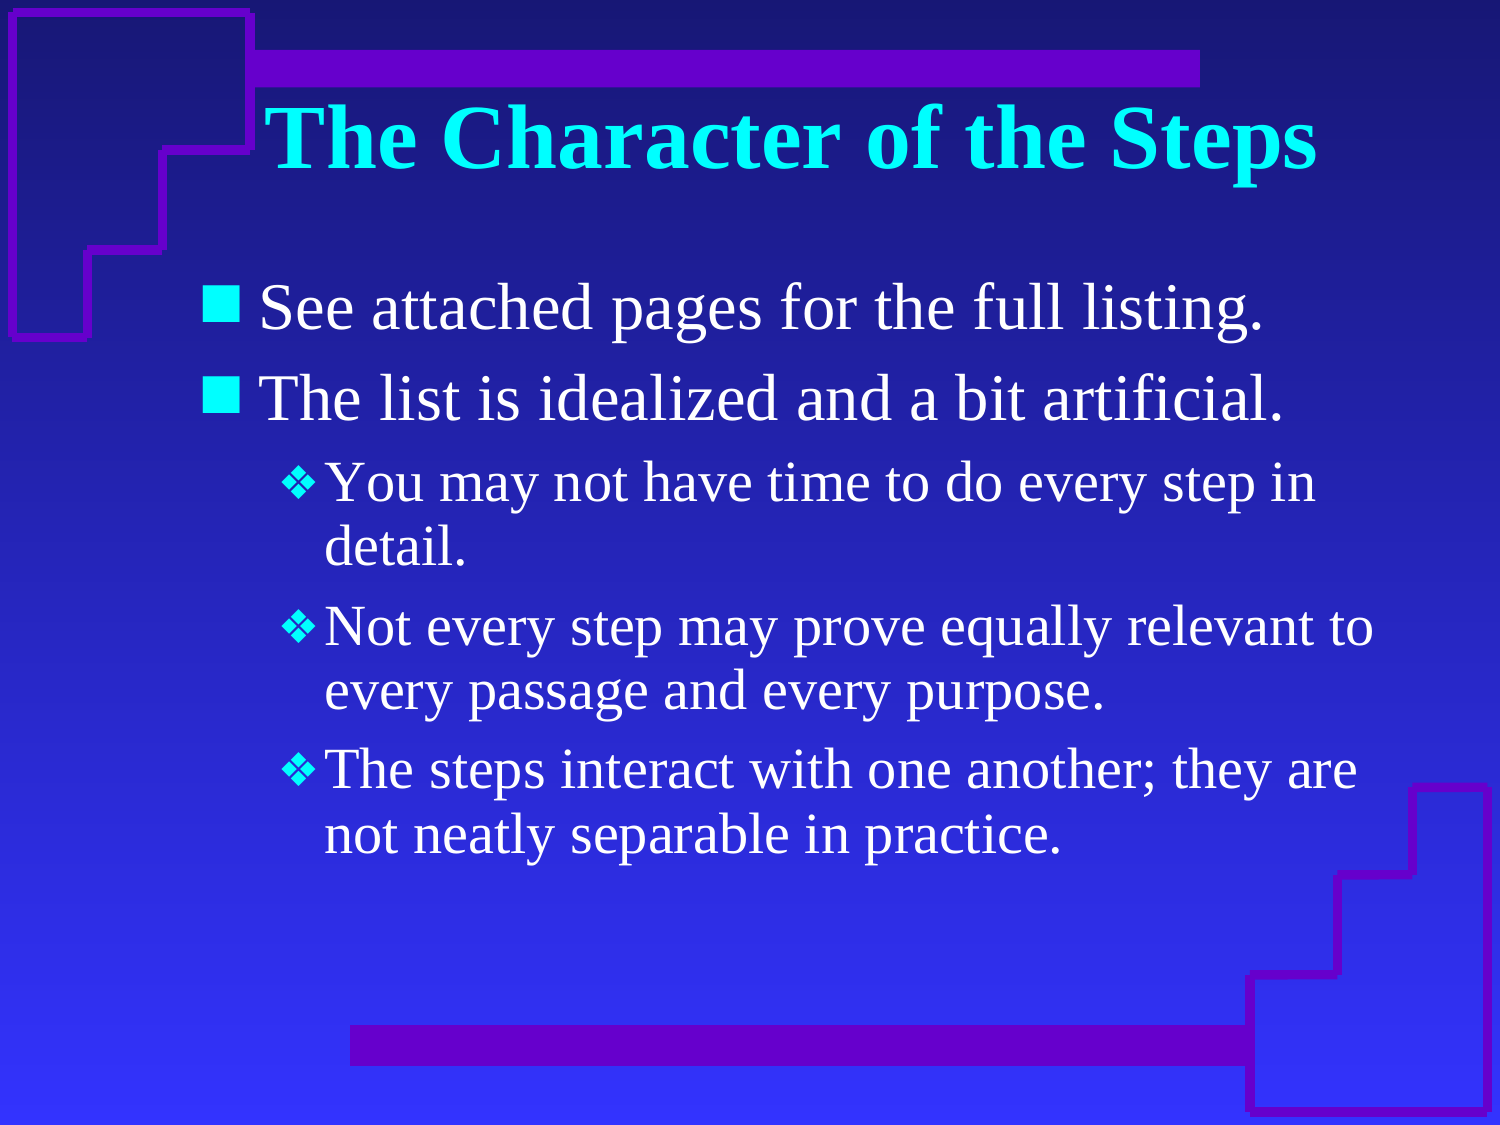

# The Character of the Steps
See attached pages for the full listing.
The list is idealized and a bit artificial.
You may not have time to do every step in detail.
Not every step may prove equally relevant to every passage and every purpose.
The steps interact with one another; they are not neatly separable in practice.